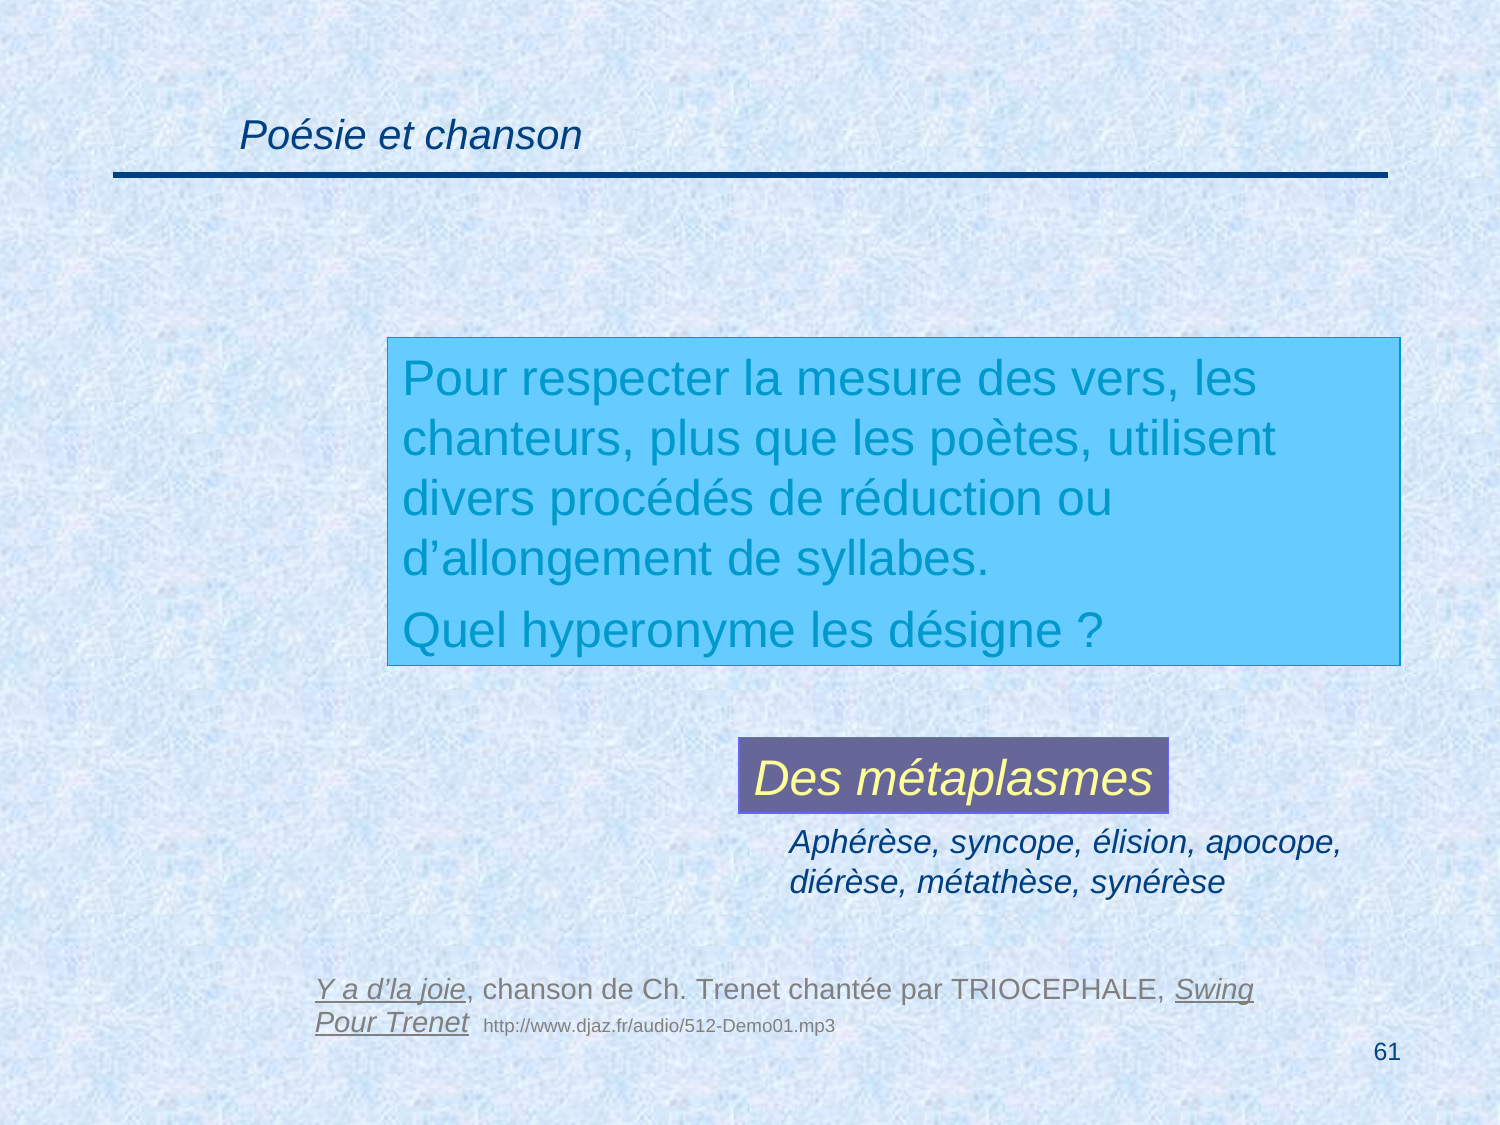

Poésie et chanson
Pour respecter la mesure des vers, les chanteurs, plus que les poètes, utilisent divers procédés de réduction ou d’allongement de syllabes.
Quel hyperonyme les désigne ?
Des métaplasmes
Aphérèse, syncope, élision, apocope, diérèse, métathèse, synérèse
Y a d’la joie, chanson de Ch. Trenet chantée par TRIOCEPHALE, Swing Pour Trenet http://www.djaz.fr/audio/512-Demo01.mp3
61